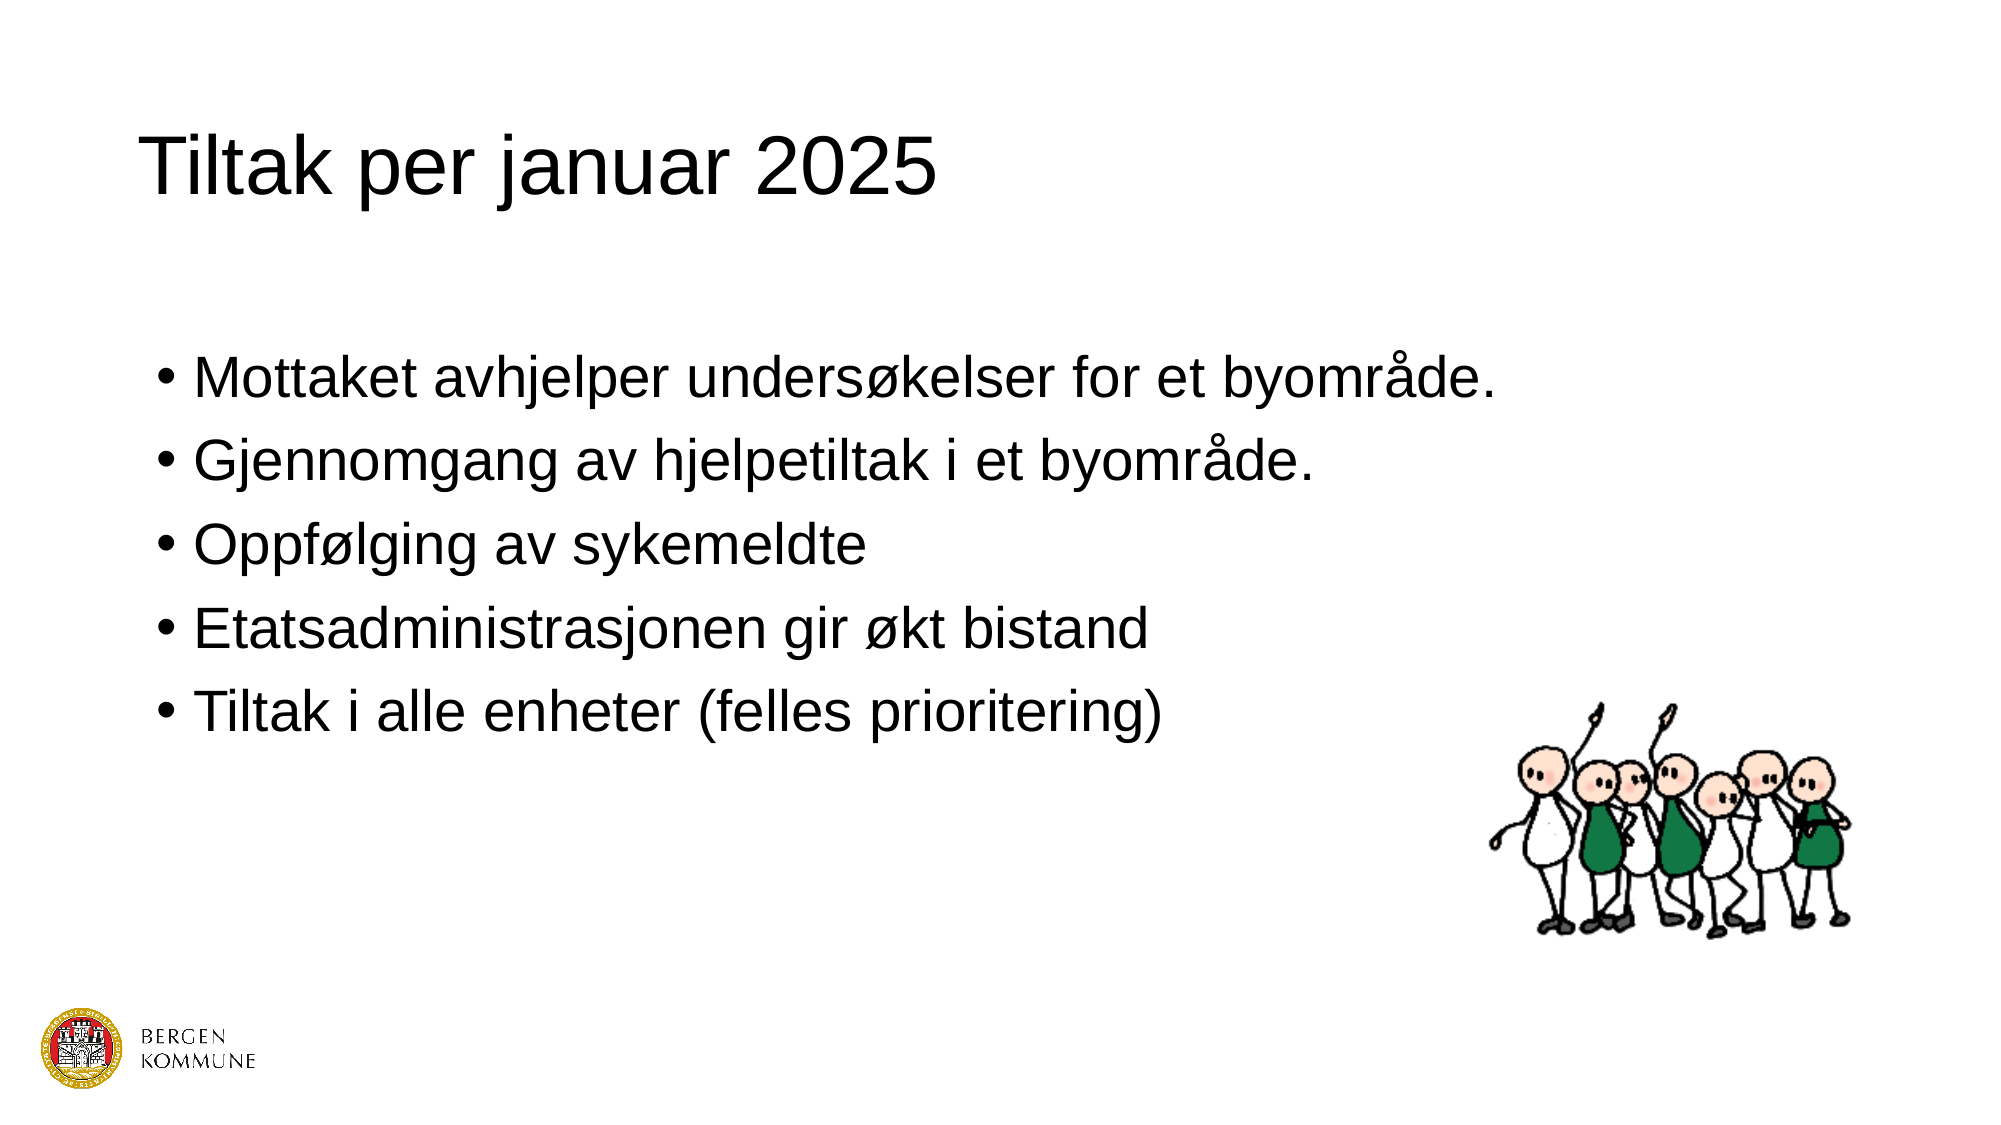

# Tiltak per januar 2025
Mottaket avhjelper undersøkelser for et byområde.
Gjennomgang av hjelpetiltak i et byområde.
Oppfølging av sykemeldte
Etatsadministrasjonen gir økt bistand
Tiltak i alle enheter (felles prioritering)